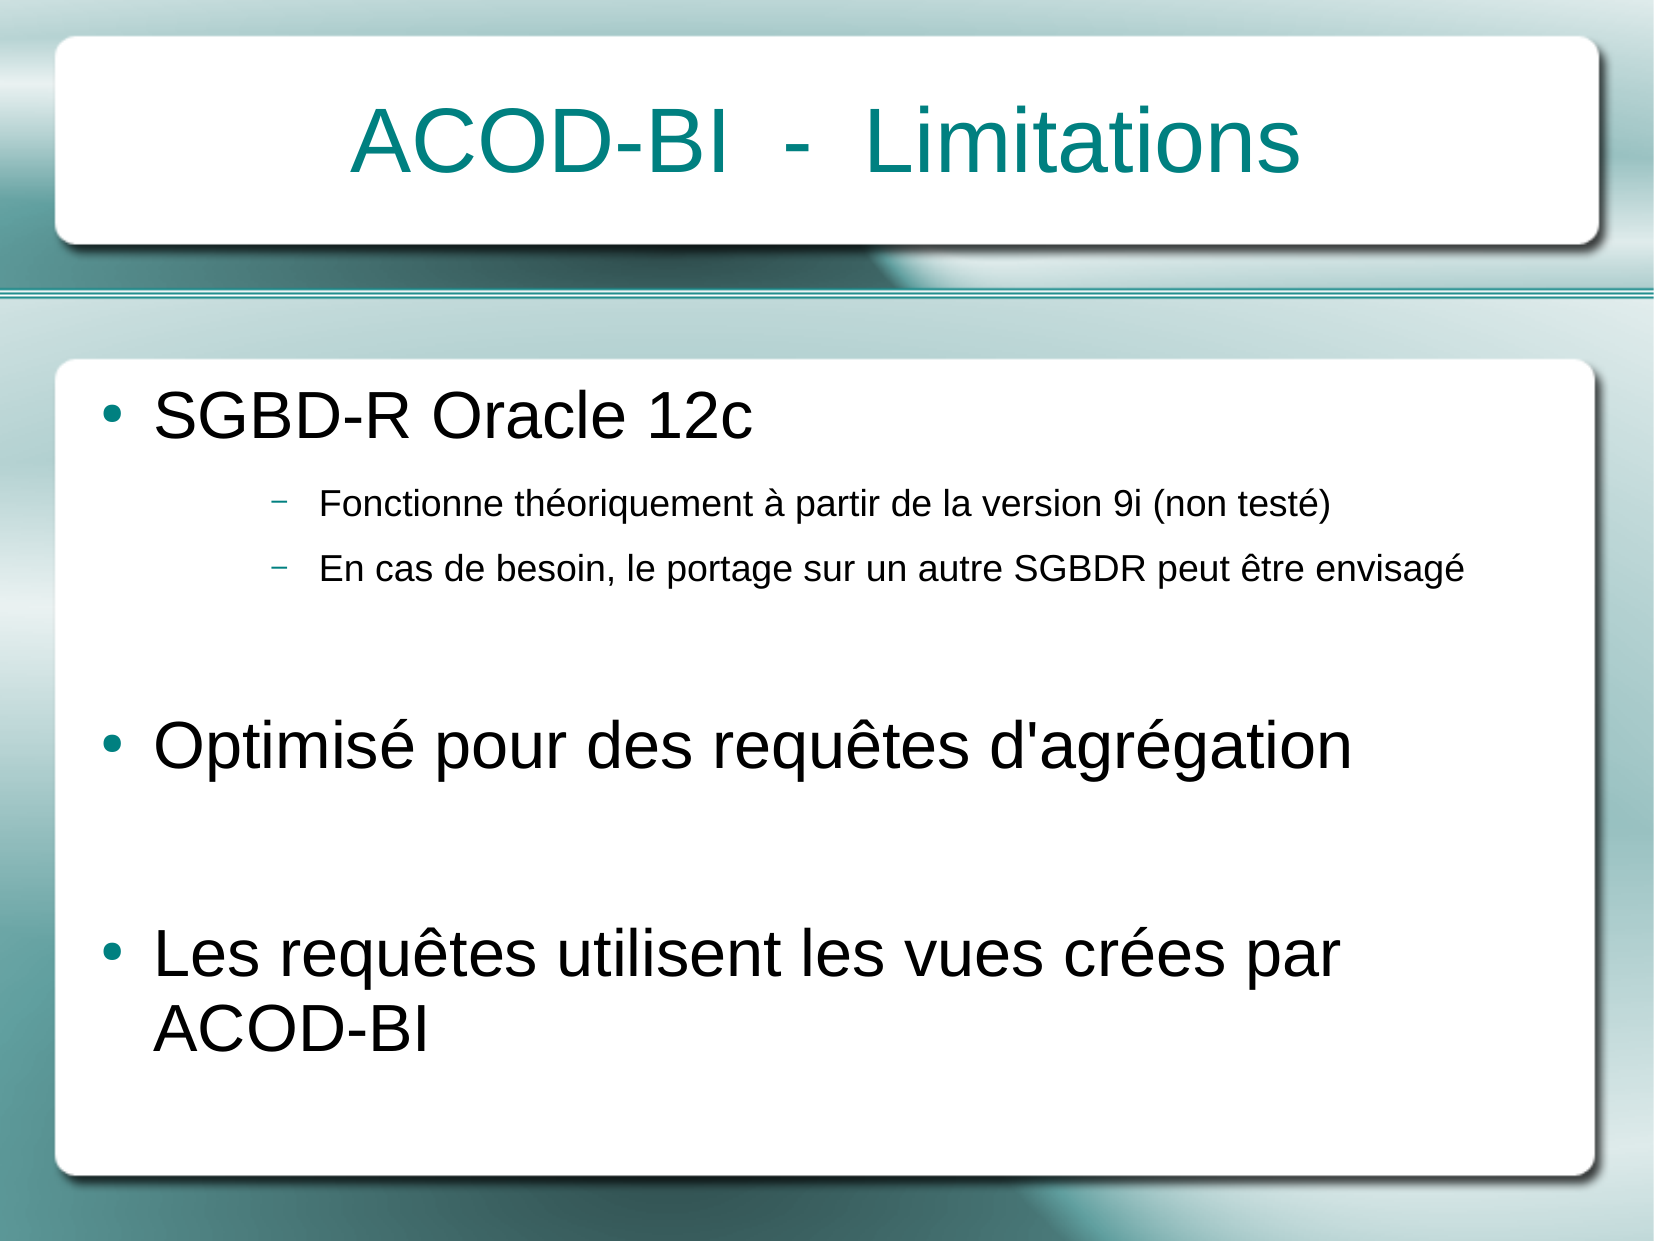

# ACOD-BI - Limitations
SGBD-R Oracle 12c
Fonctionne théoriquement à partir de la version 9i (non testé)
En cas de besoin, le portage sur un autre SGBDR peut être envisagé
Optimisé pour des requêtes d'agrégation
Les requêtes utilisent les vues crées par ACOD-BI